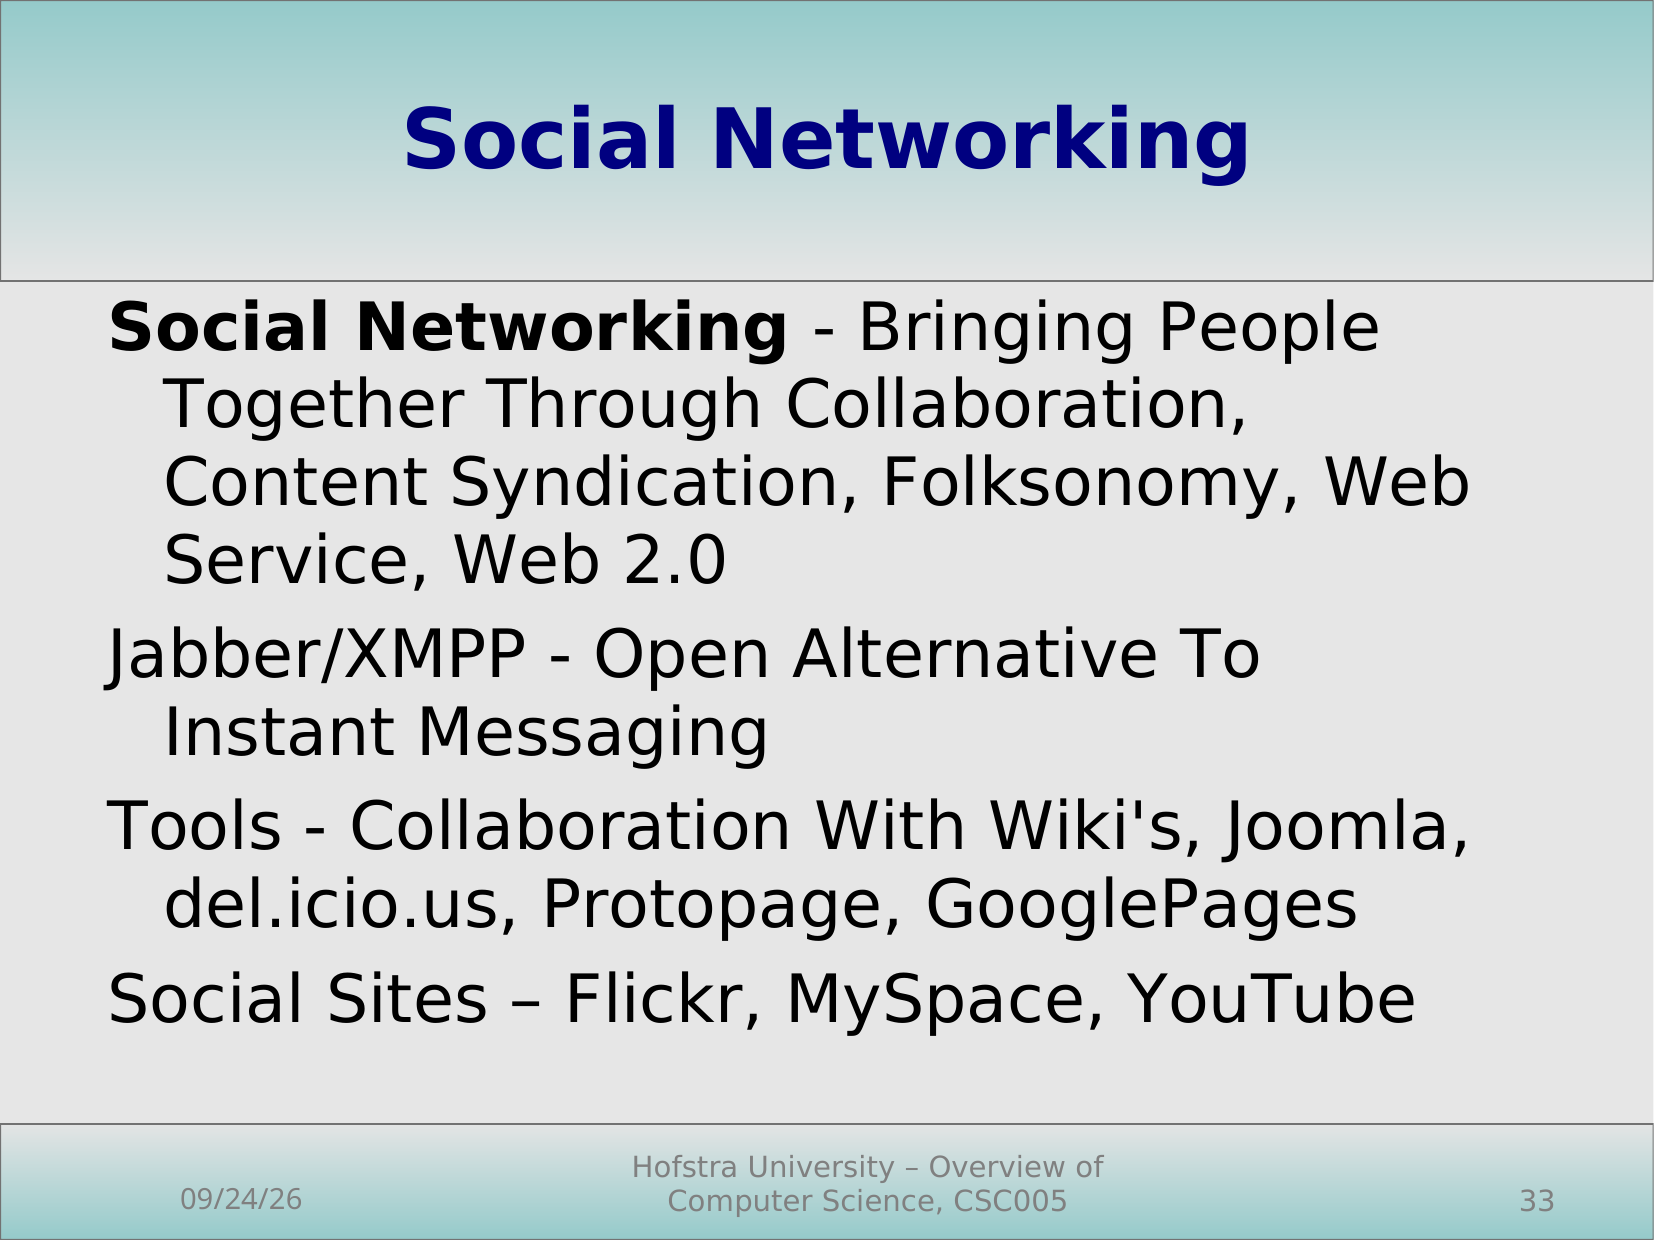

# Social Networking
Social Networking - Bringing People Together Through Collaboration, Content Syndication, Folksonomy, Web Service, Web 2.0
Jabber/XMPP - Open Alternative To Instant Messaging
Tools - Collaboration With Wiki's, Joomla, del.icio.us, Protopage, GooglePages
Social Sites – Flickr, MySpace, YouTube
33